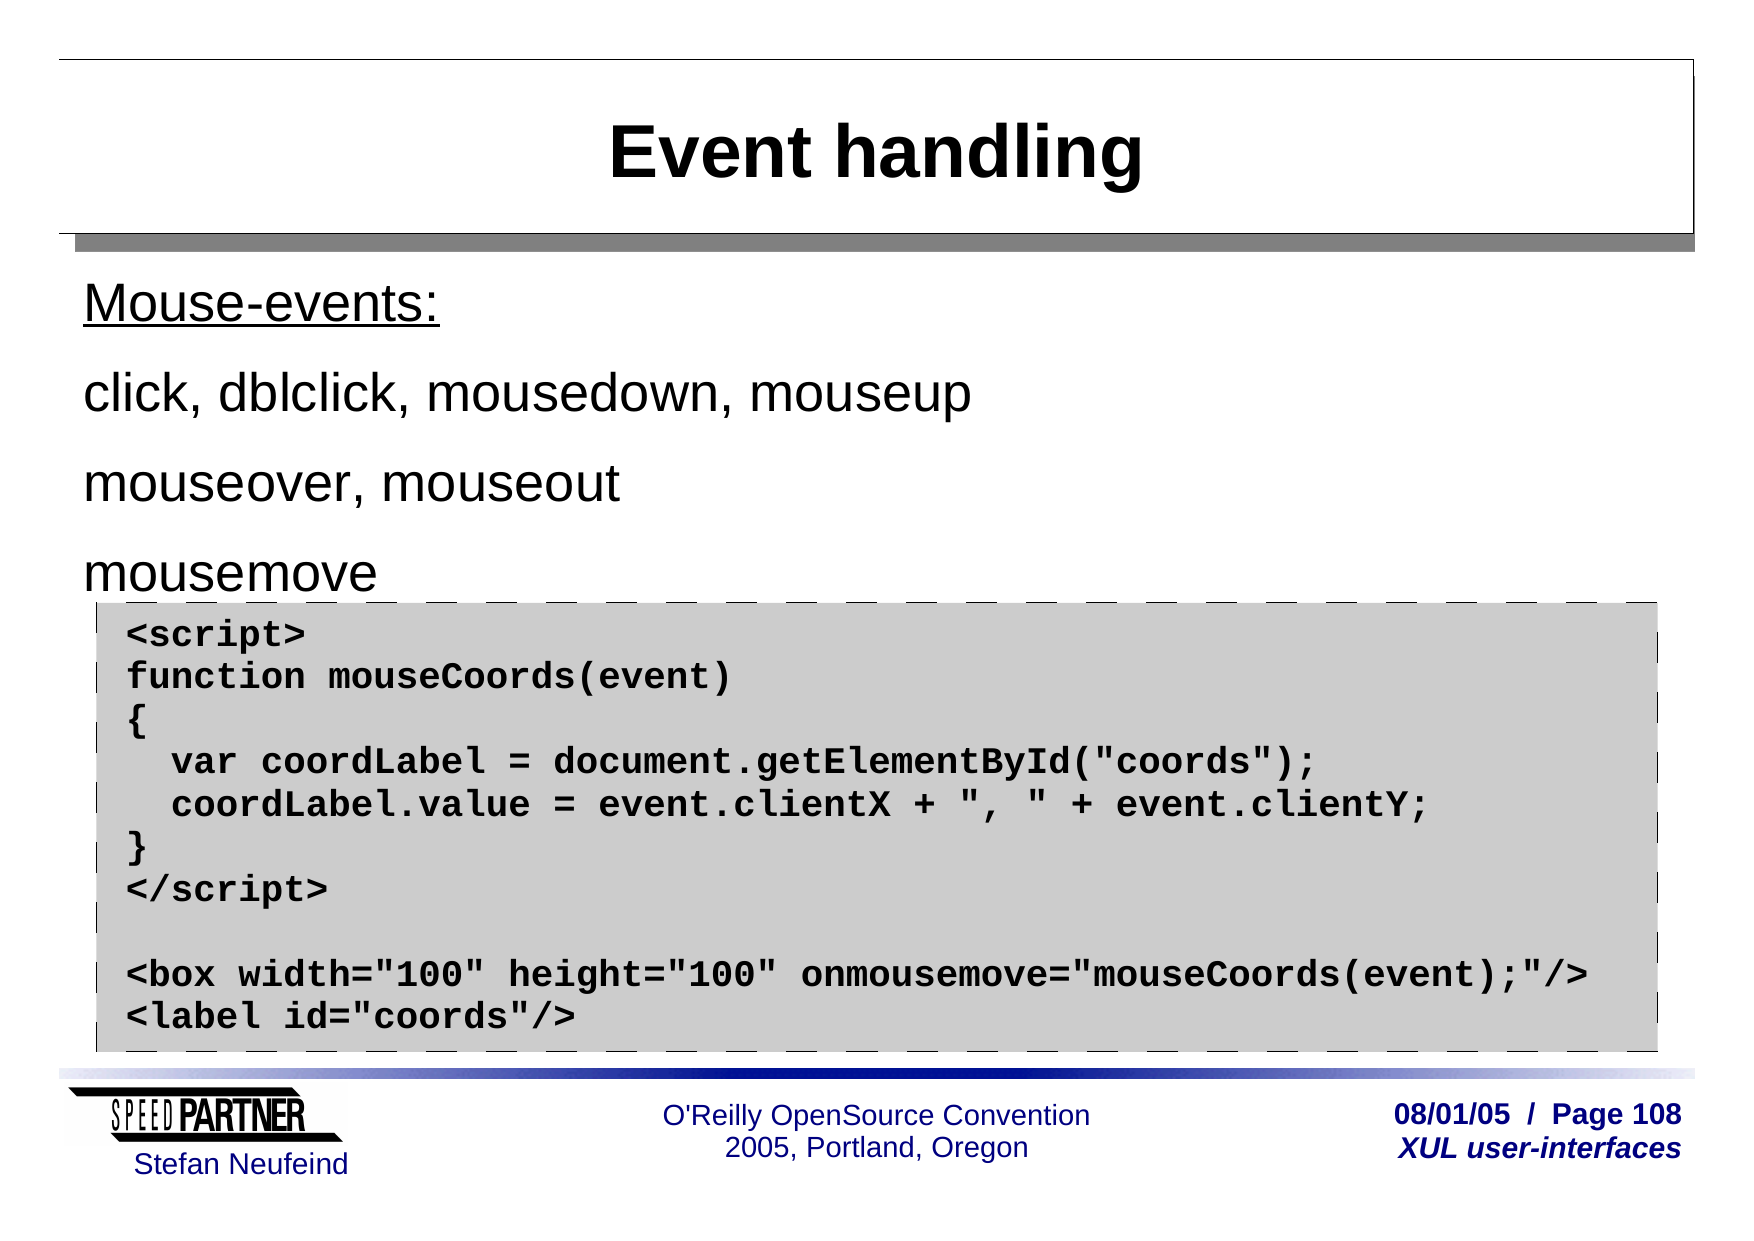

# Event handling
Mouse-events:
click, dblclick, mousedown, mouseup
mouseover, mouseout
mousemove
<script>
function mouseCoords(event)
{
 var coordLabel = document.getElementById("coords");
 coordLabel.value = event.clientX + ", " + event.clientY;
}
</script>
<box width="100" height="100" onmousemove="mouseCoords(event);"/>
<label id="coords"/>